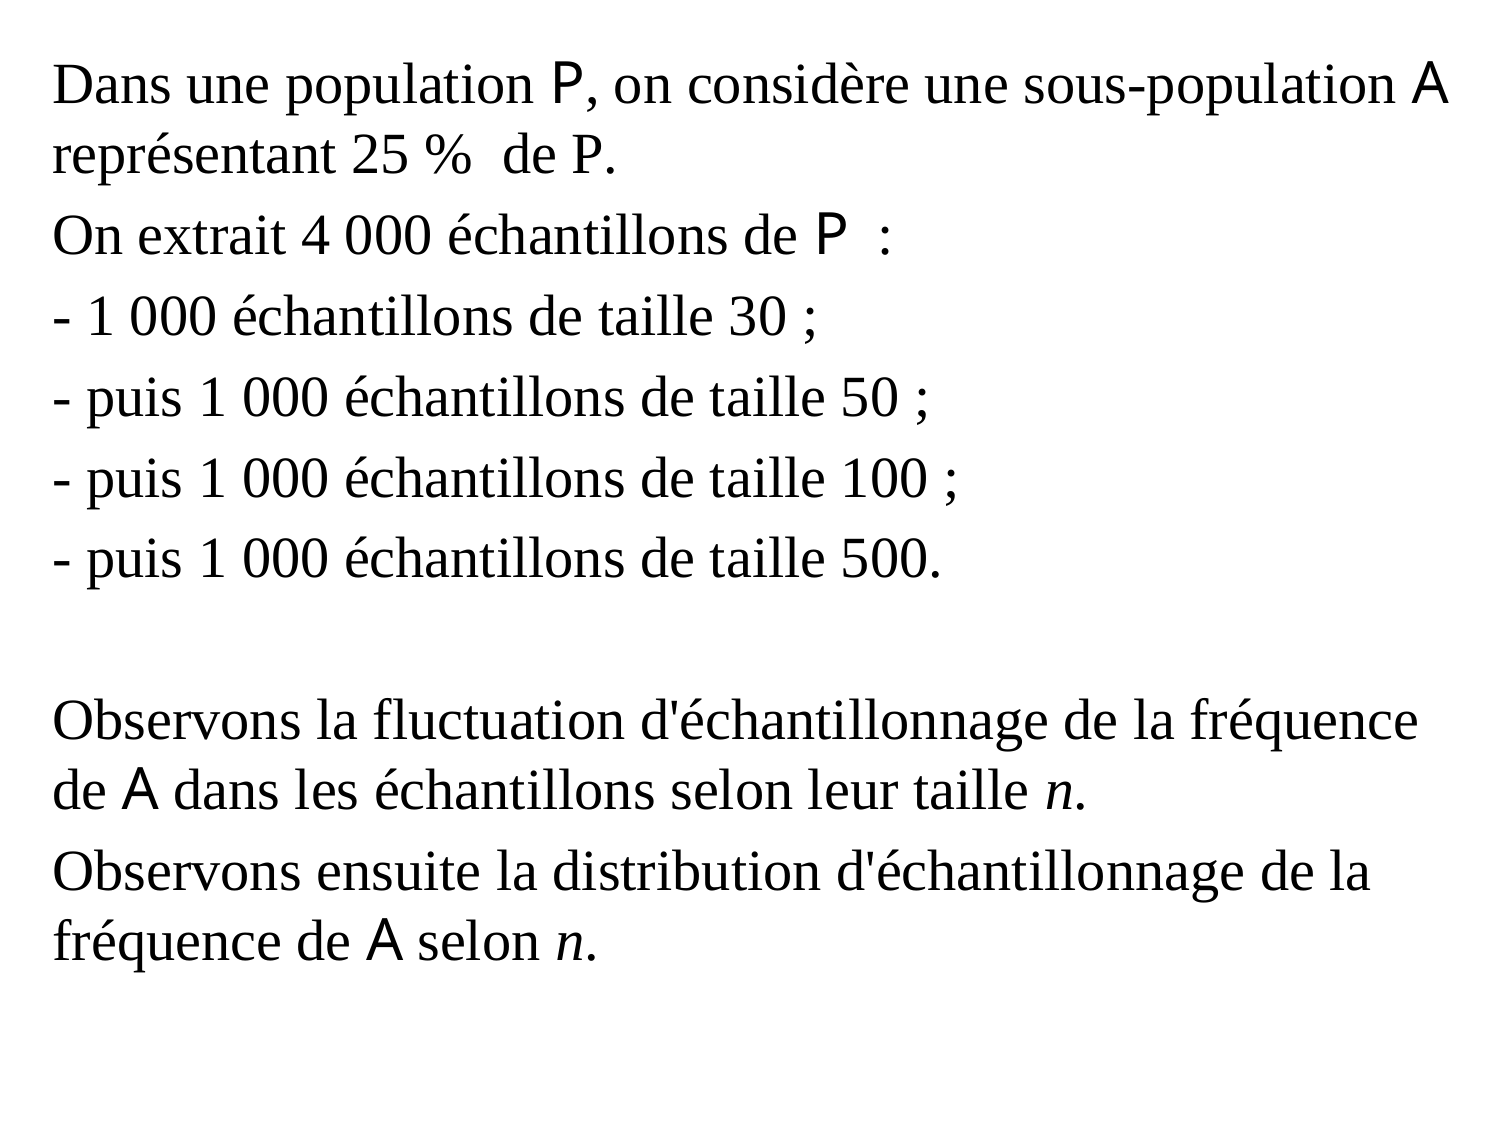

Dans une population P, on considère une sous-population A représentant 25 % de P.
On extrait 4 000 échantillons de P :
- 1 000 échantillons de taille 30 ;
- puis 1 000 échantillons de taille 50 ;
- puis 1 000 échantillons de taille 100 ;
- puis 1 000 échantillons de taille 500.
Observons la fluctuation d'échantillonnage de la fréquence de A dans les échantillons selon leur taille n.
Observons ensuite la distribution d'échantillonnage de la fréquence de A selon n.